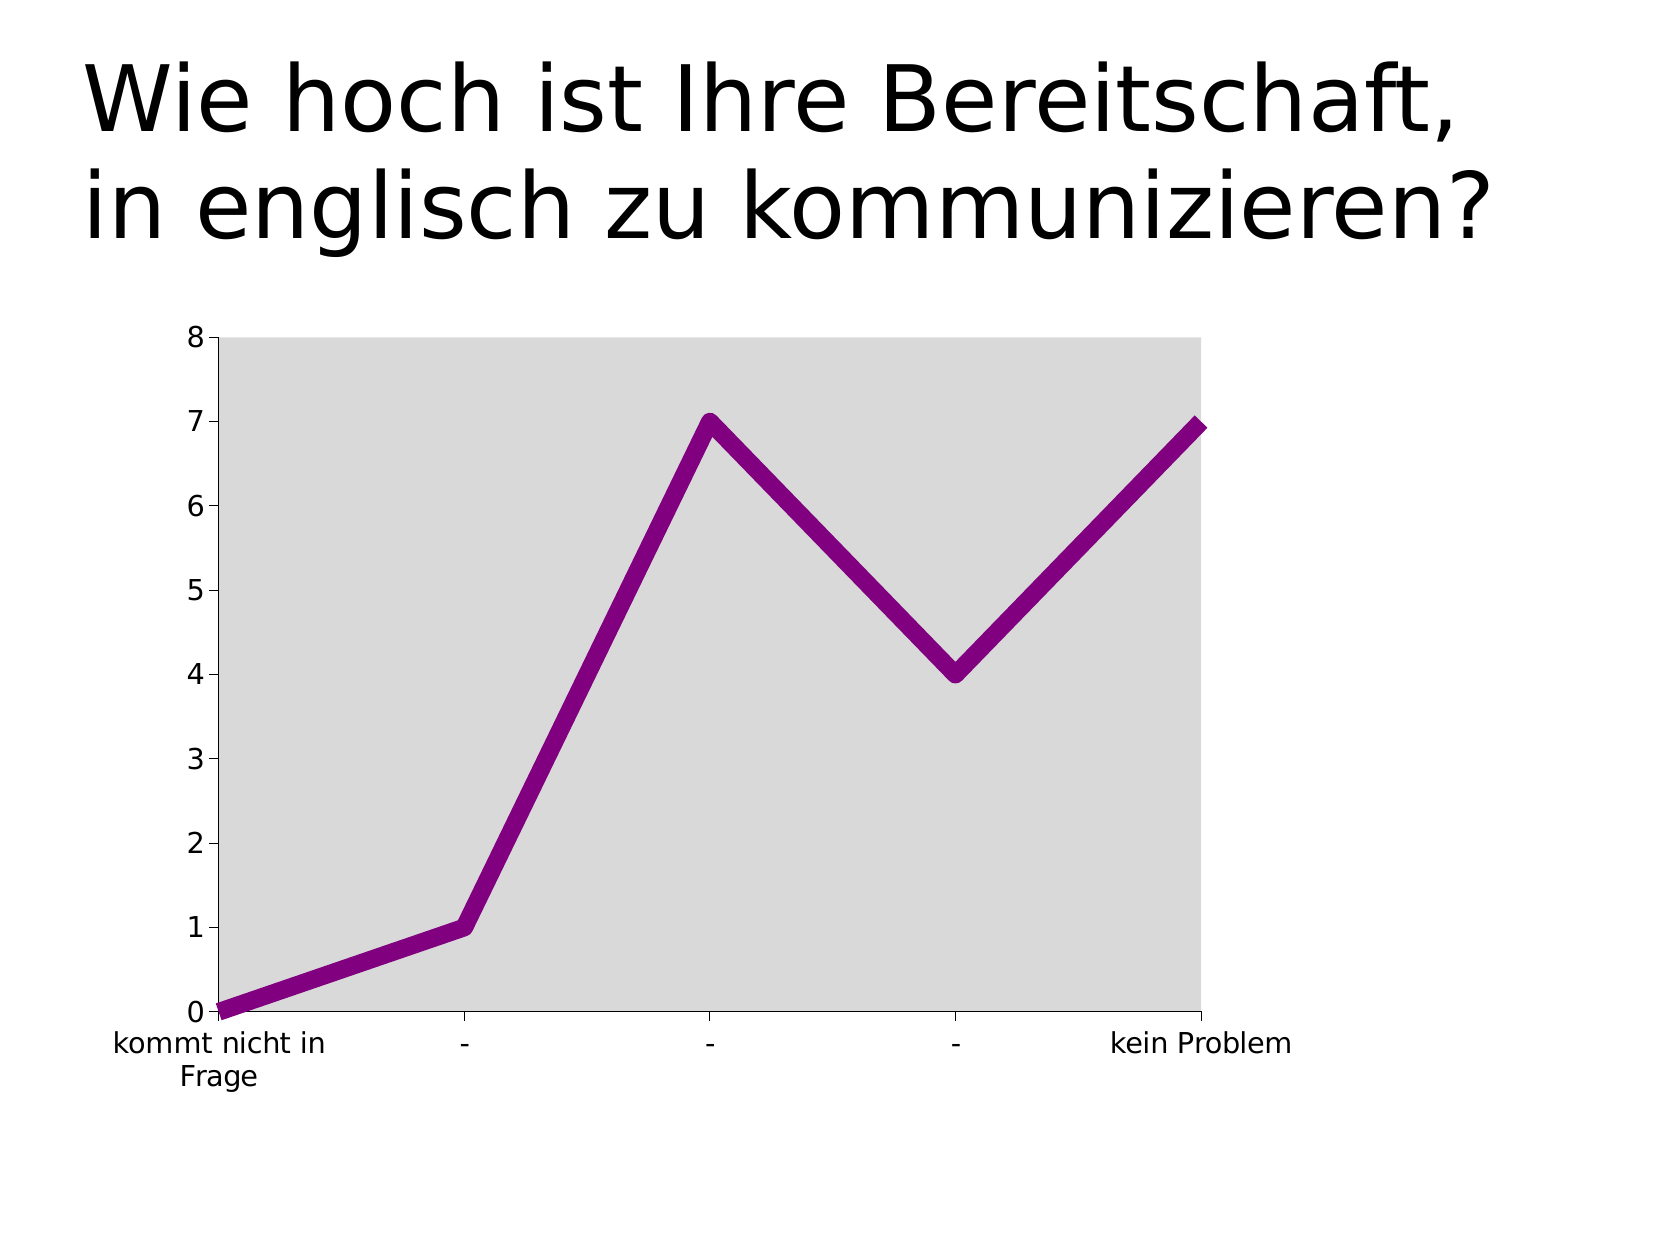

# Wie hoch ist Ihre Bereitschaft, in englisch zu kommunizieren?
### Chart
| Category | englisch |
|---|---|
| kommt nicht in Frage | 0.0 |
| - | 1.0 |
| - | 7.0 |
| - | 4.0 |
| kein Problem | 7.0 |